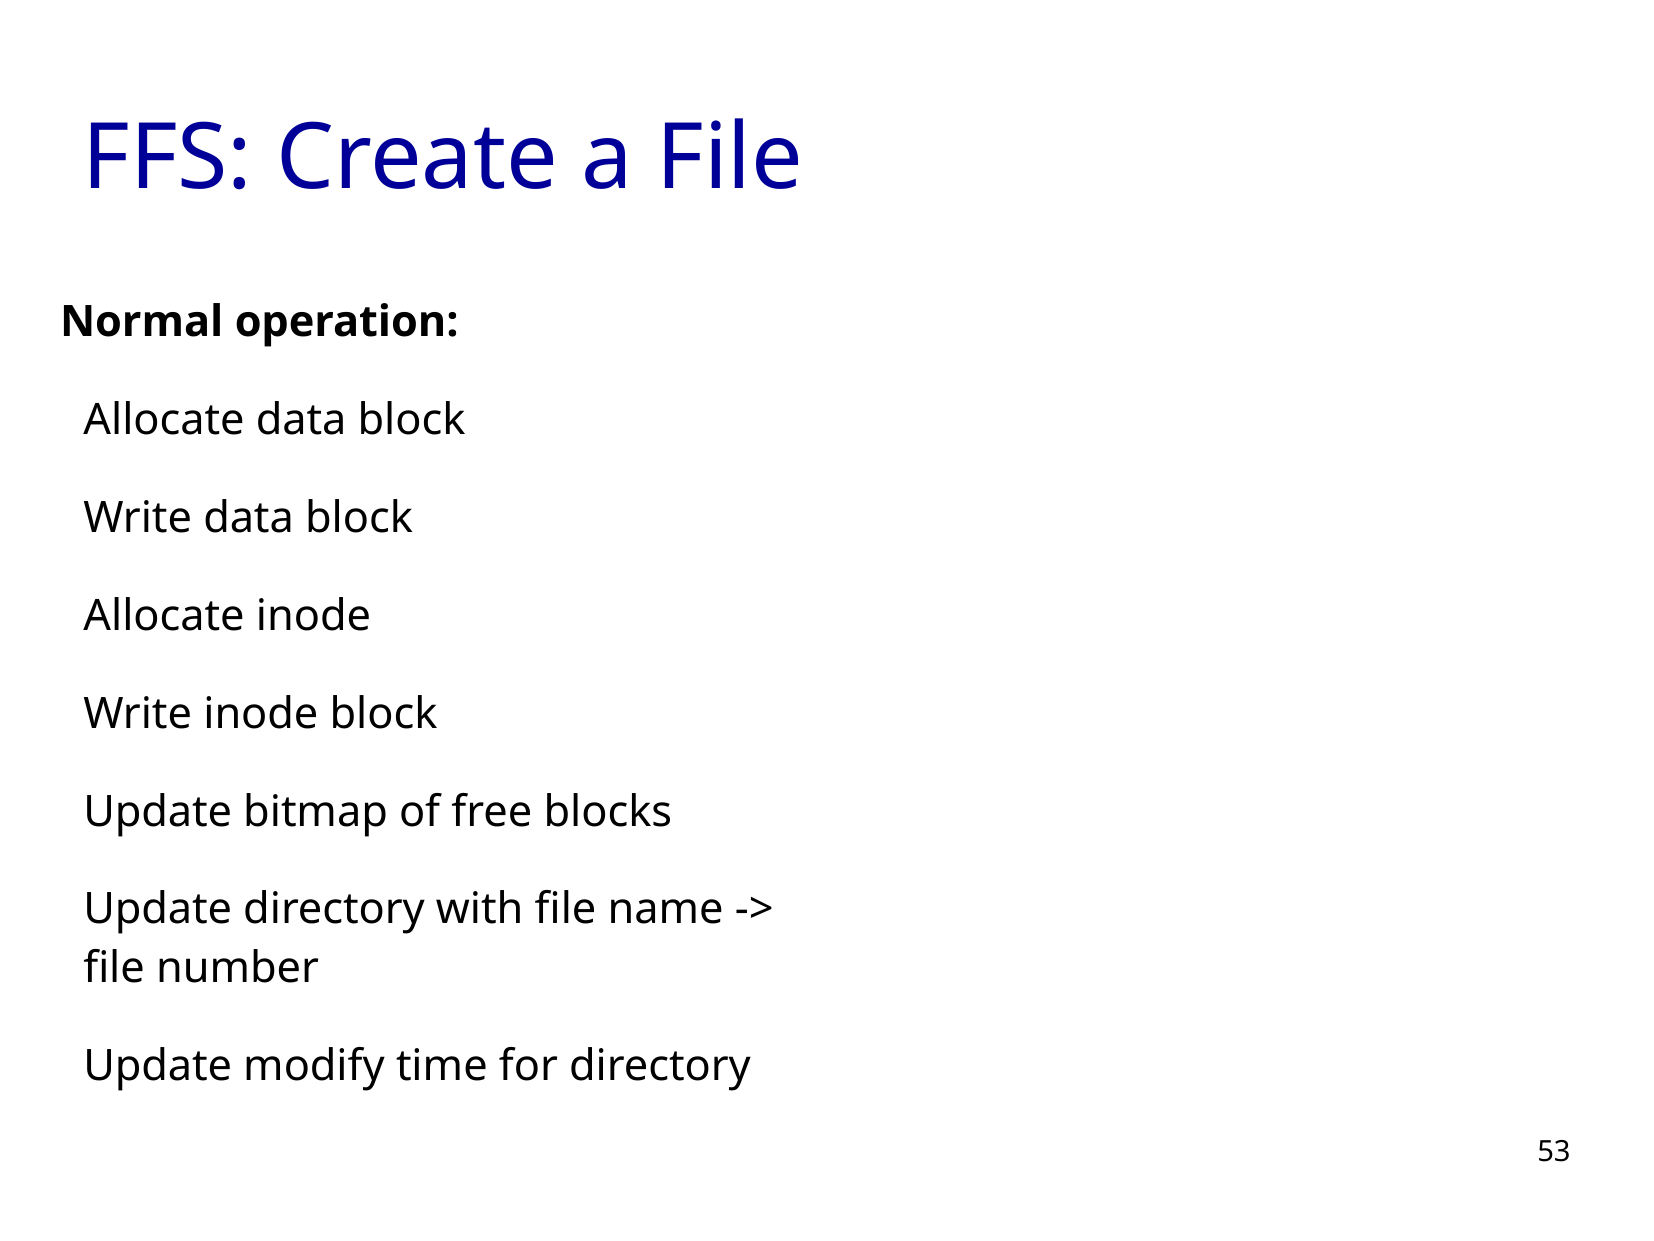

# FFS: Create a File
Normal operation:
Allocate data block
Write data block
Allocate inode
Write inode block
Update bitmap of free blocks
Update directory with file name -> file number
Update modify time for directory
53